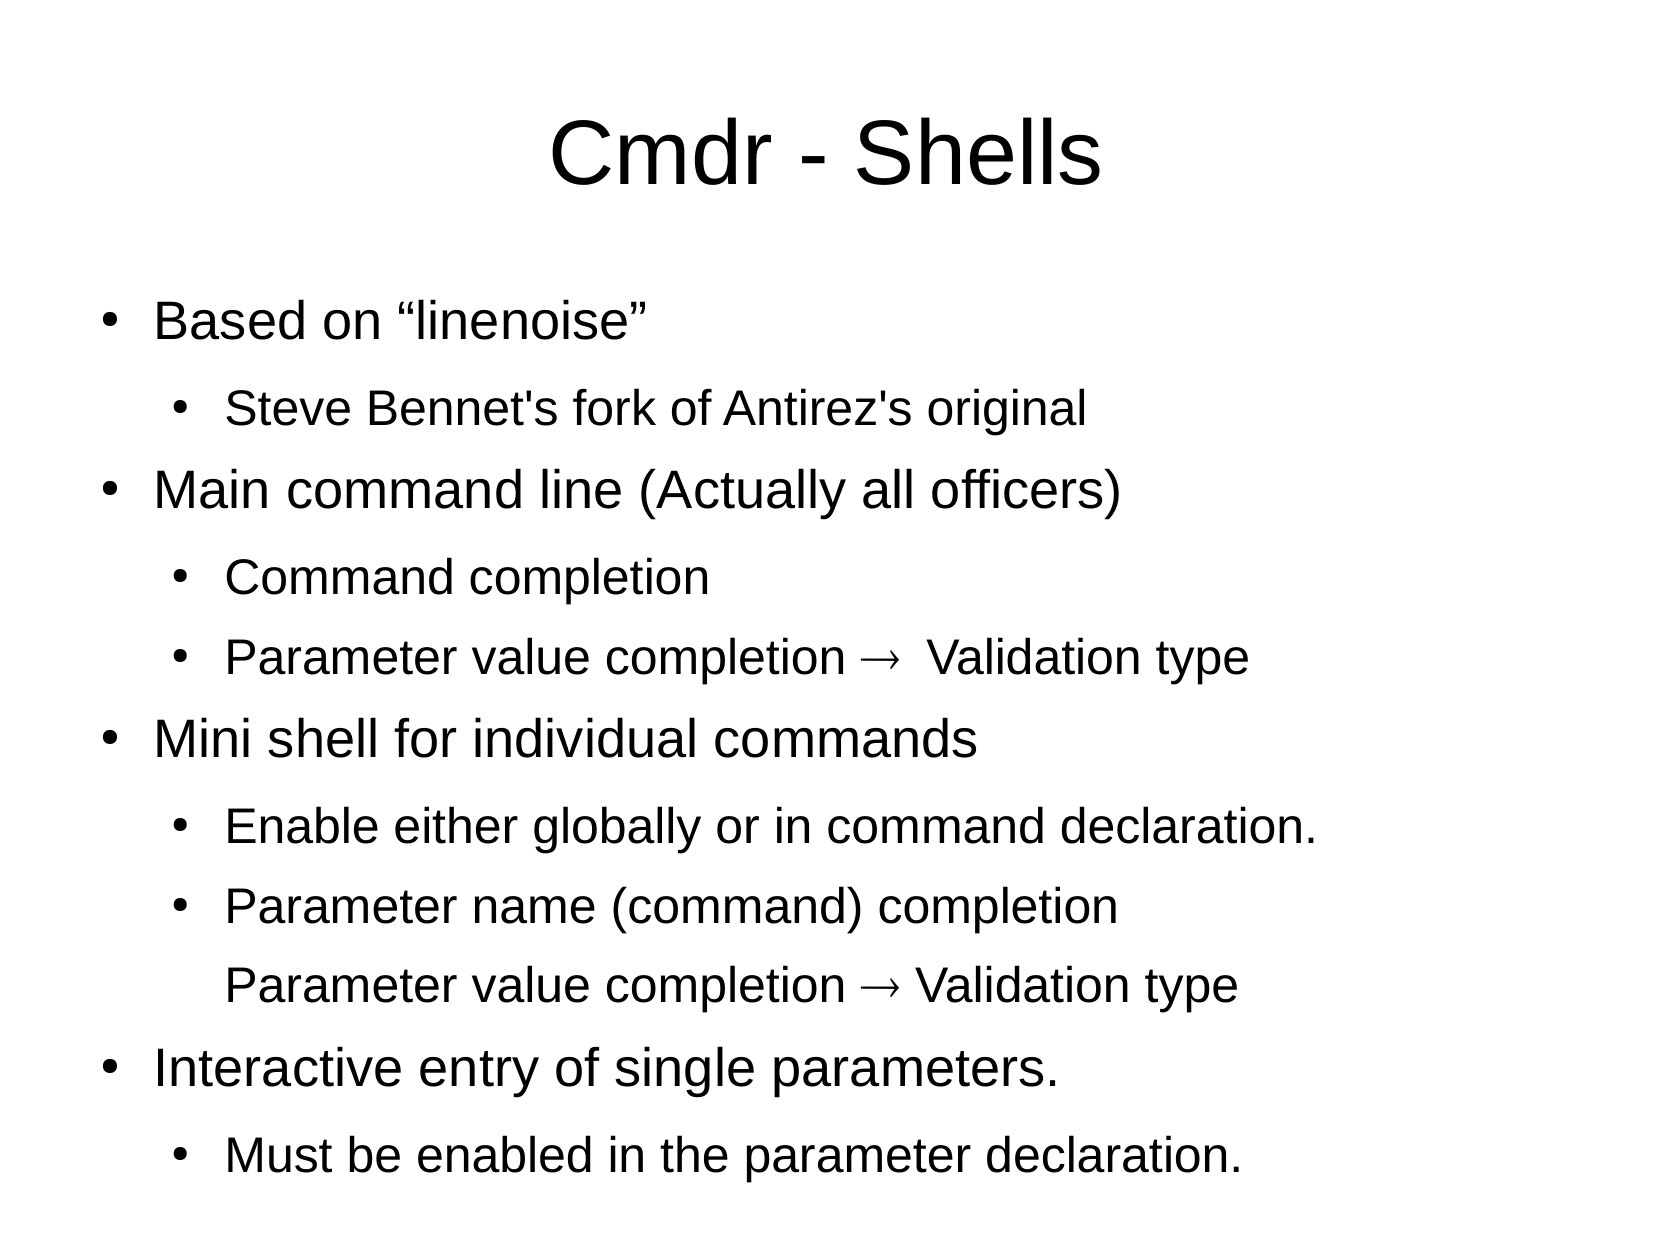

# Cmdr - Shells
Based on “linenoise”
Steve Bennet's fork of Antirez's original
Main command line (Actually all officers)
Command completion
Parameter value completion ® Validation type
Mini shell for individual commands
Enable either globally or in command declaration.
Parameter name (command) completion
Parameter value completion ® Validation type
Interactive entry of single parameters.
Must be enabled in the parameter declaration.